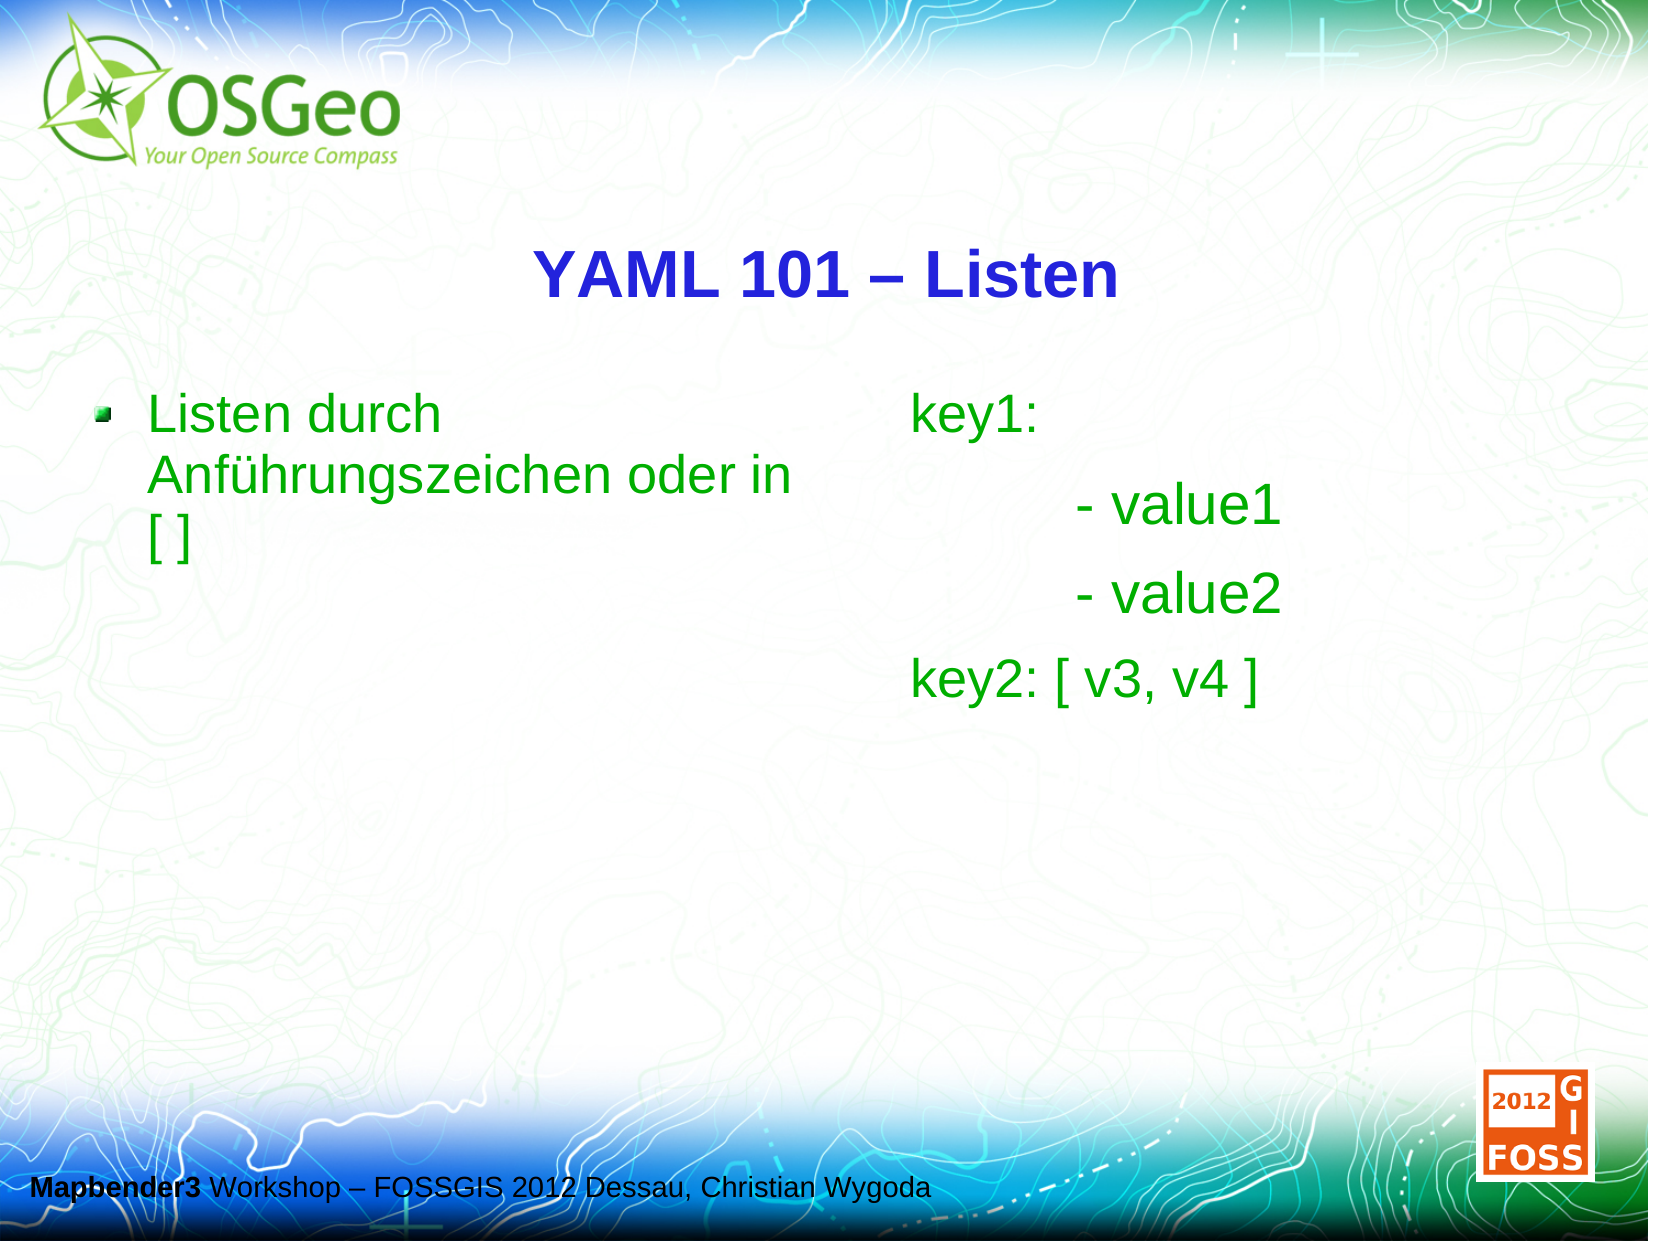

# YAML 101 – Listen
Listen durch Anführungszeichen oder in [ ]
key1:
- value1
- value2
key2: [ v3, v4 ]